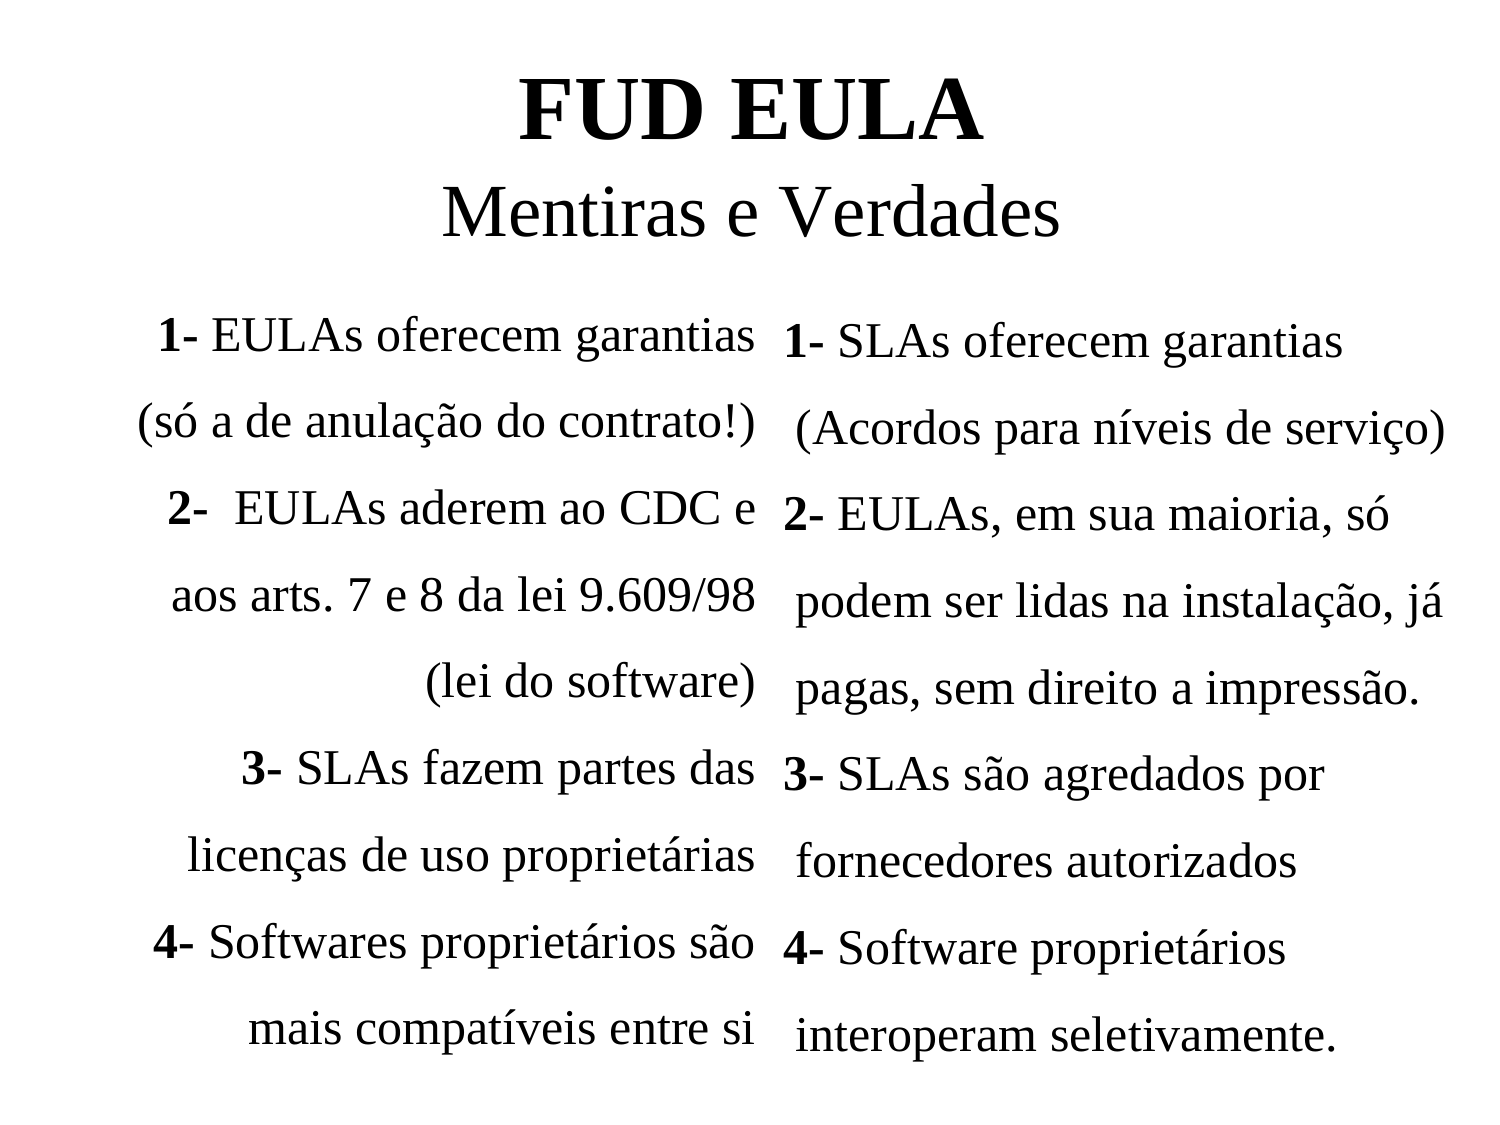

# FUD EULA Mentiras e Verdades
 1- EULAs oferecem garantias
(só a de anulação do contrato!)
2- EULAs aderem ao CDC e
 aos arts. 7 e 8 da lei 9.609/98
 (lei do software)
3- SLAs fazem partes das
 licenças de uso proprietárias
4- Softwares proprietários são
 mais compatíveis entre si
1- SLAs oferecem garantias
 (Acordos para níveis de serviço)
2- EULAs, em sua maioria, só
 podem ser lidas na instalação, já
 pagas, sem direito a impressão.
3- SLAs são agredados por
 fornecedores autorizados
4- Software proprietários
 interoperam seletivamente.